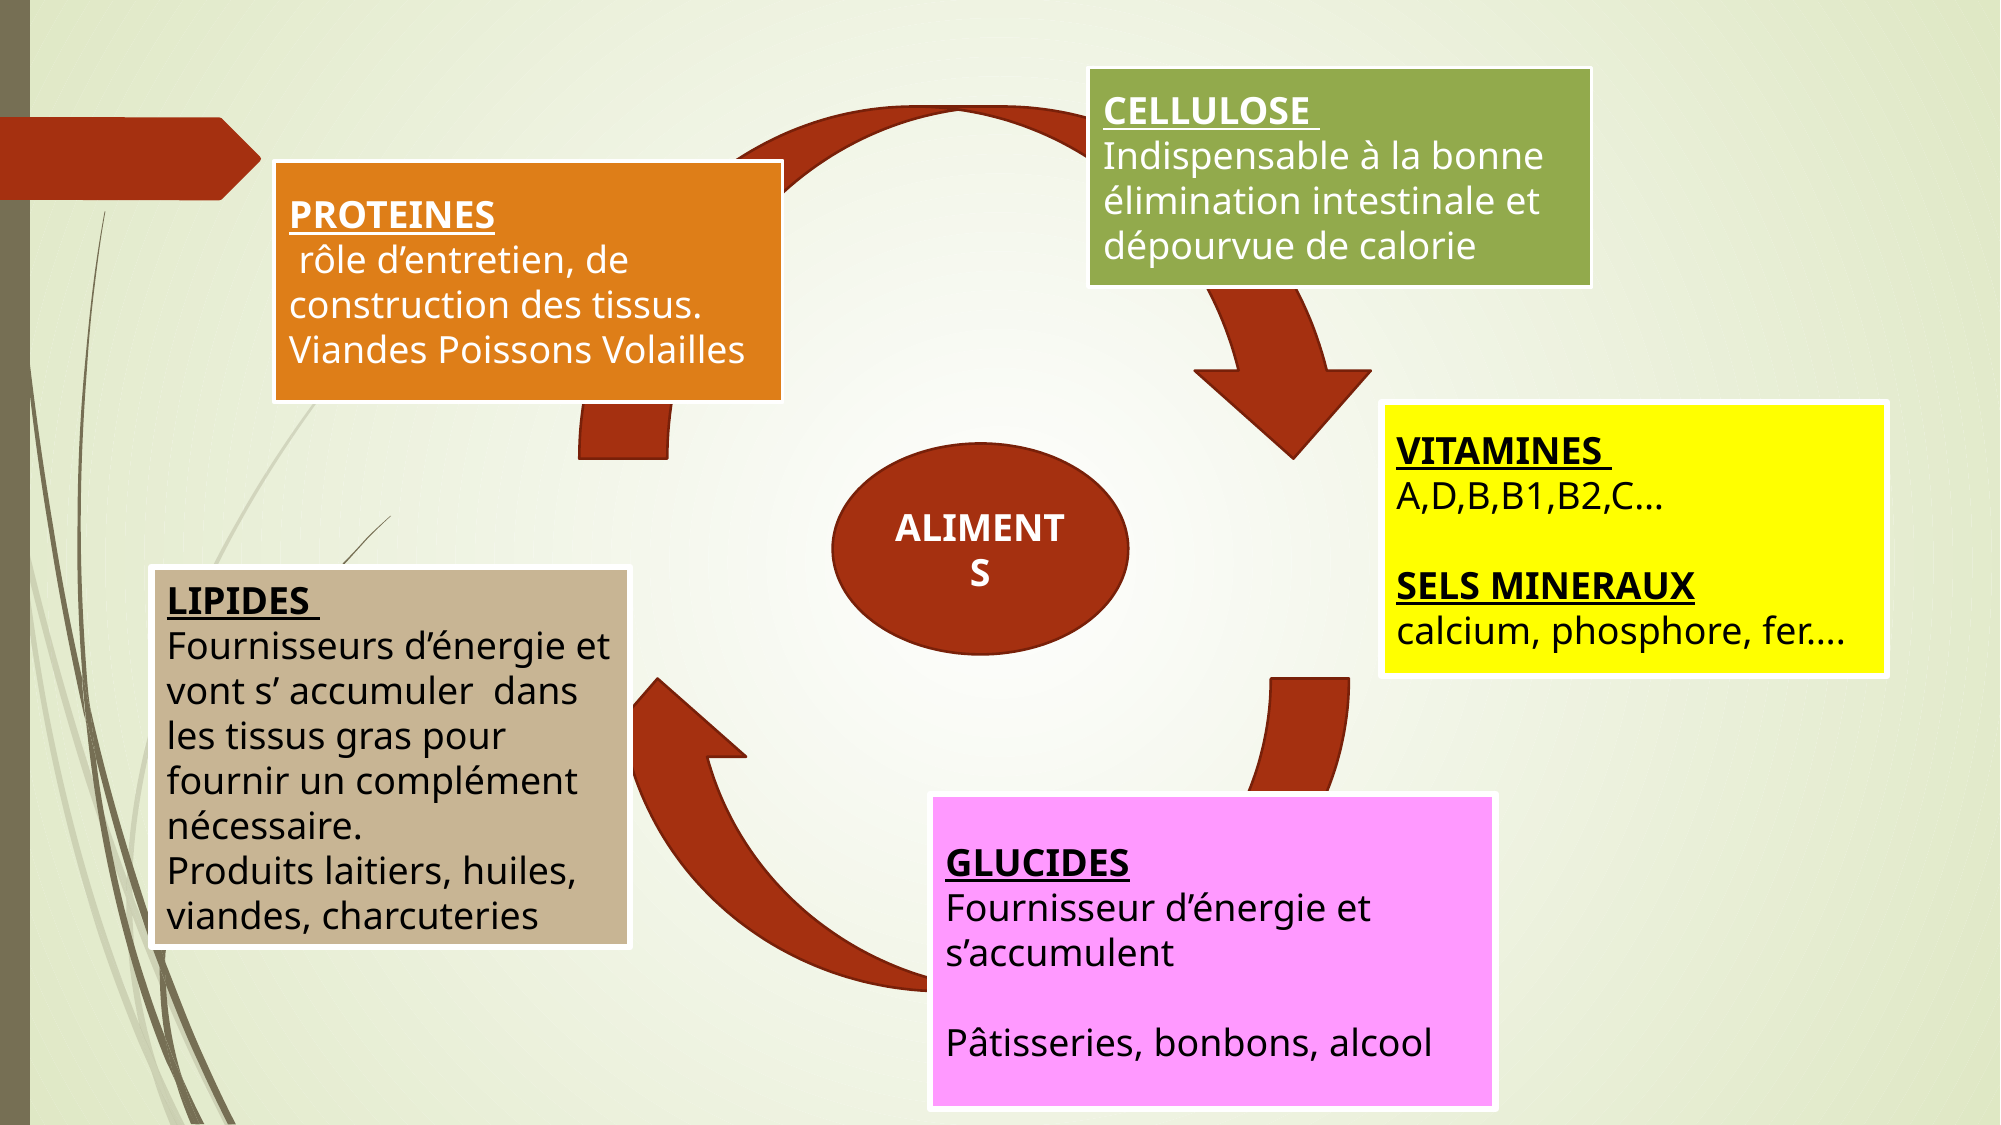

CELLULOSE
Indispensable à la bonne élimination intestinale et dépourvue de calorie
PROTEINES
 rôle d’entretien, de construction des tissus.
Viandes Poissons Volailles
VITAMINES
A,D,B,B1,B2,C…
SELS MINERAUX
calcium, phosphore, fer….
ALIMENTS
LIPIDES
Fournisseurs d’énergie et vont s’ accumuler dans les tissus gras pour fournir un complément nécessaire.
Produits laitiers, huiles, viandes, charcuteries
GLUCIDES
Fournisseur d’énergie et s’accumulent
Pâtisseries, bonbons, alcool